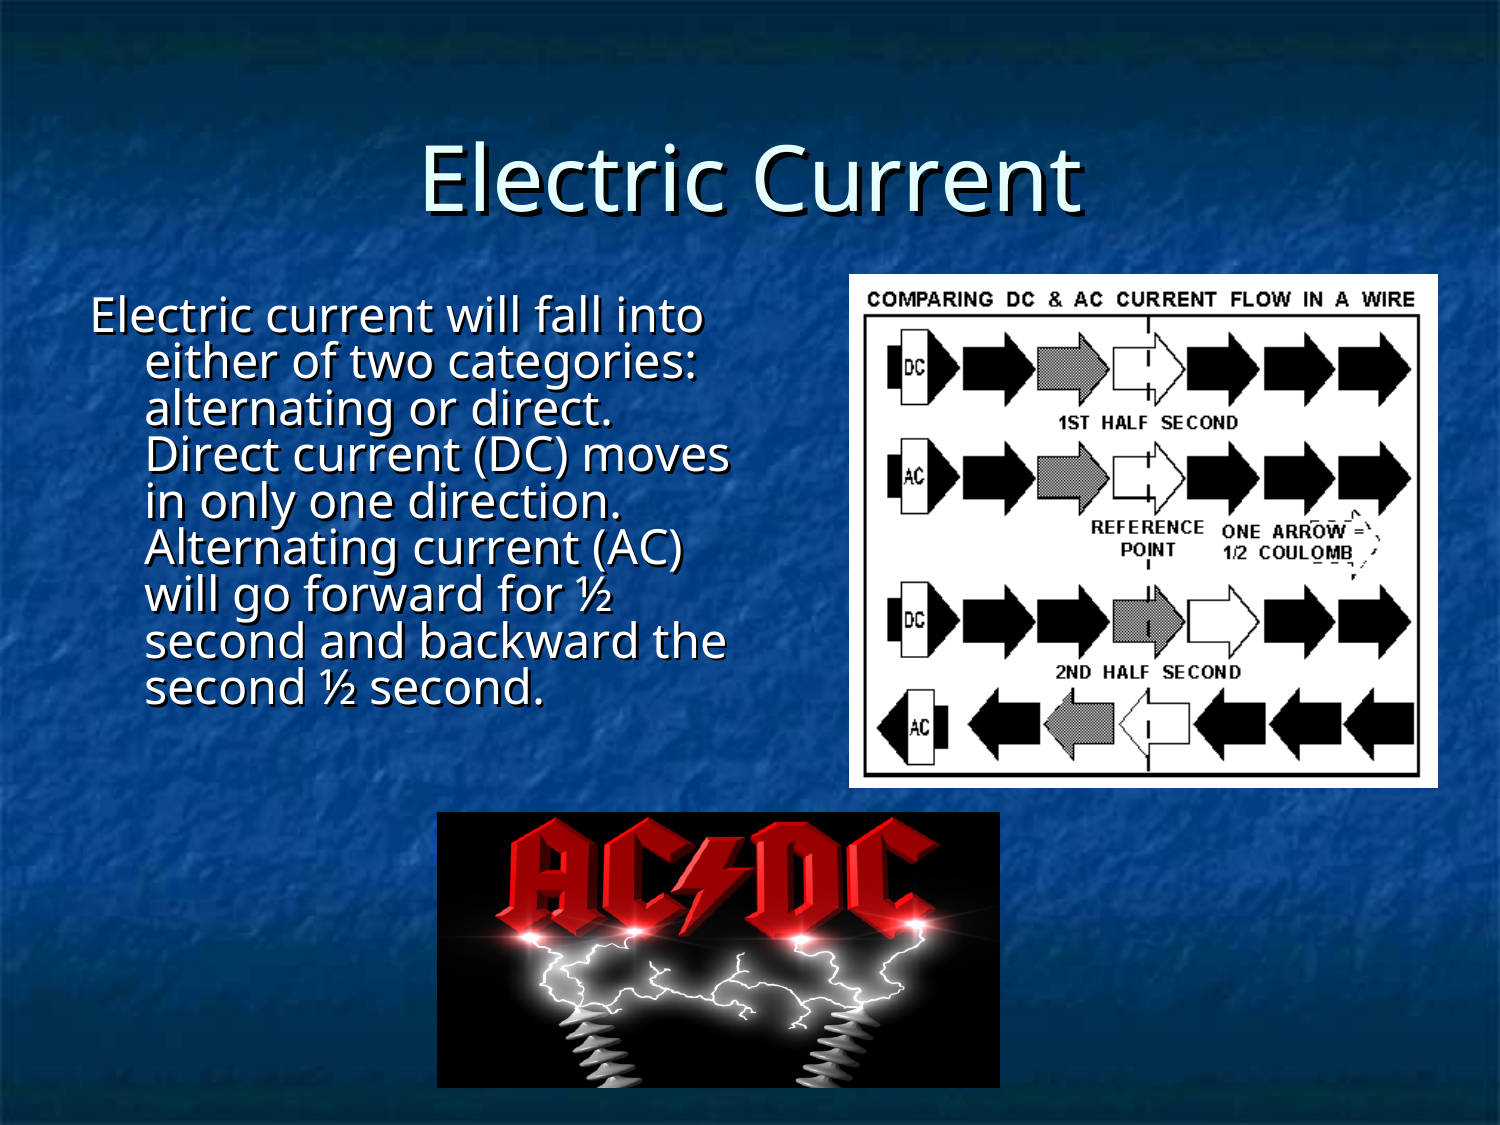

# Electric Current
Electric current will fall into either of two categories: alternating or direct. Direct current (DC) moves in only one direction. Alternating current (AC) will go forward for ½ second and backward the second ½ second.